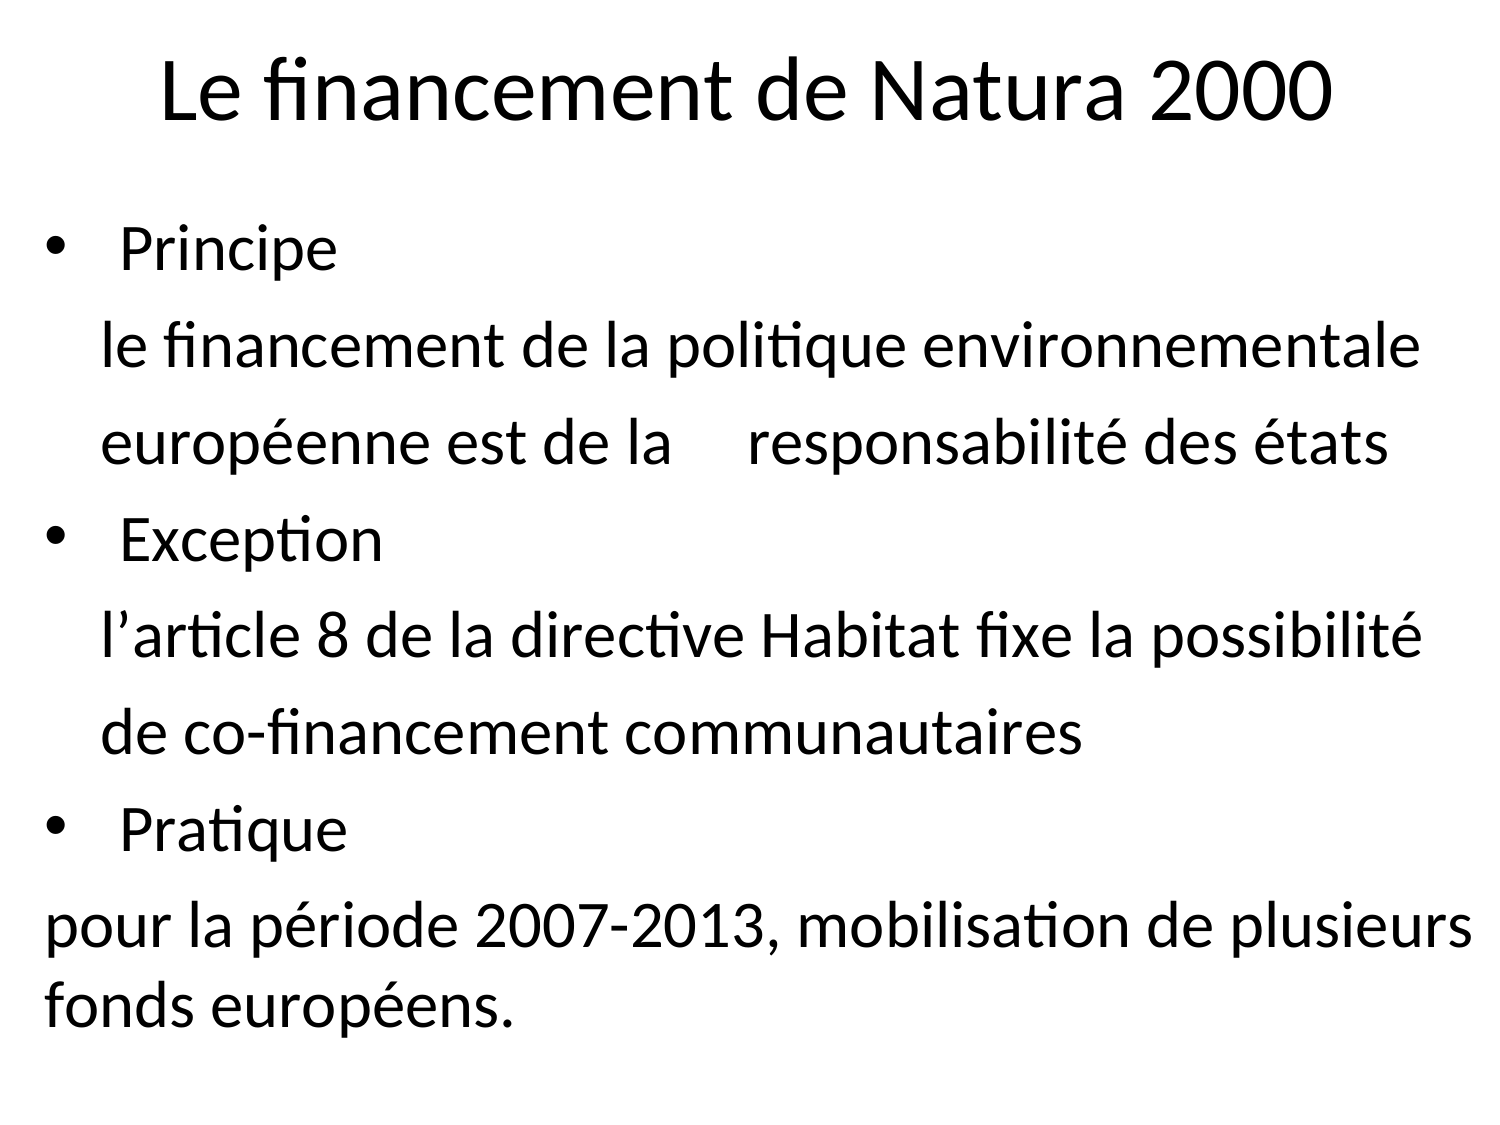

# Le financement de Natura 2000
Principe
le financement de la politique environnementale
européenne est de la	responsabilité des états
Exception
l’article 8 de la directive Habitat fixe la possibilité
de co-financement communautaires
Pratique
pour la période 2007-2013, mobilisation de plusieurs fonds européens.